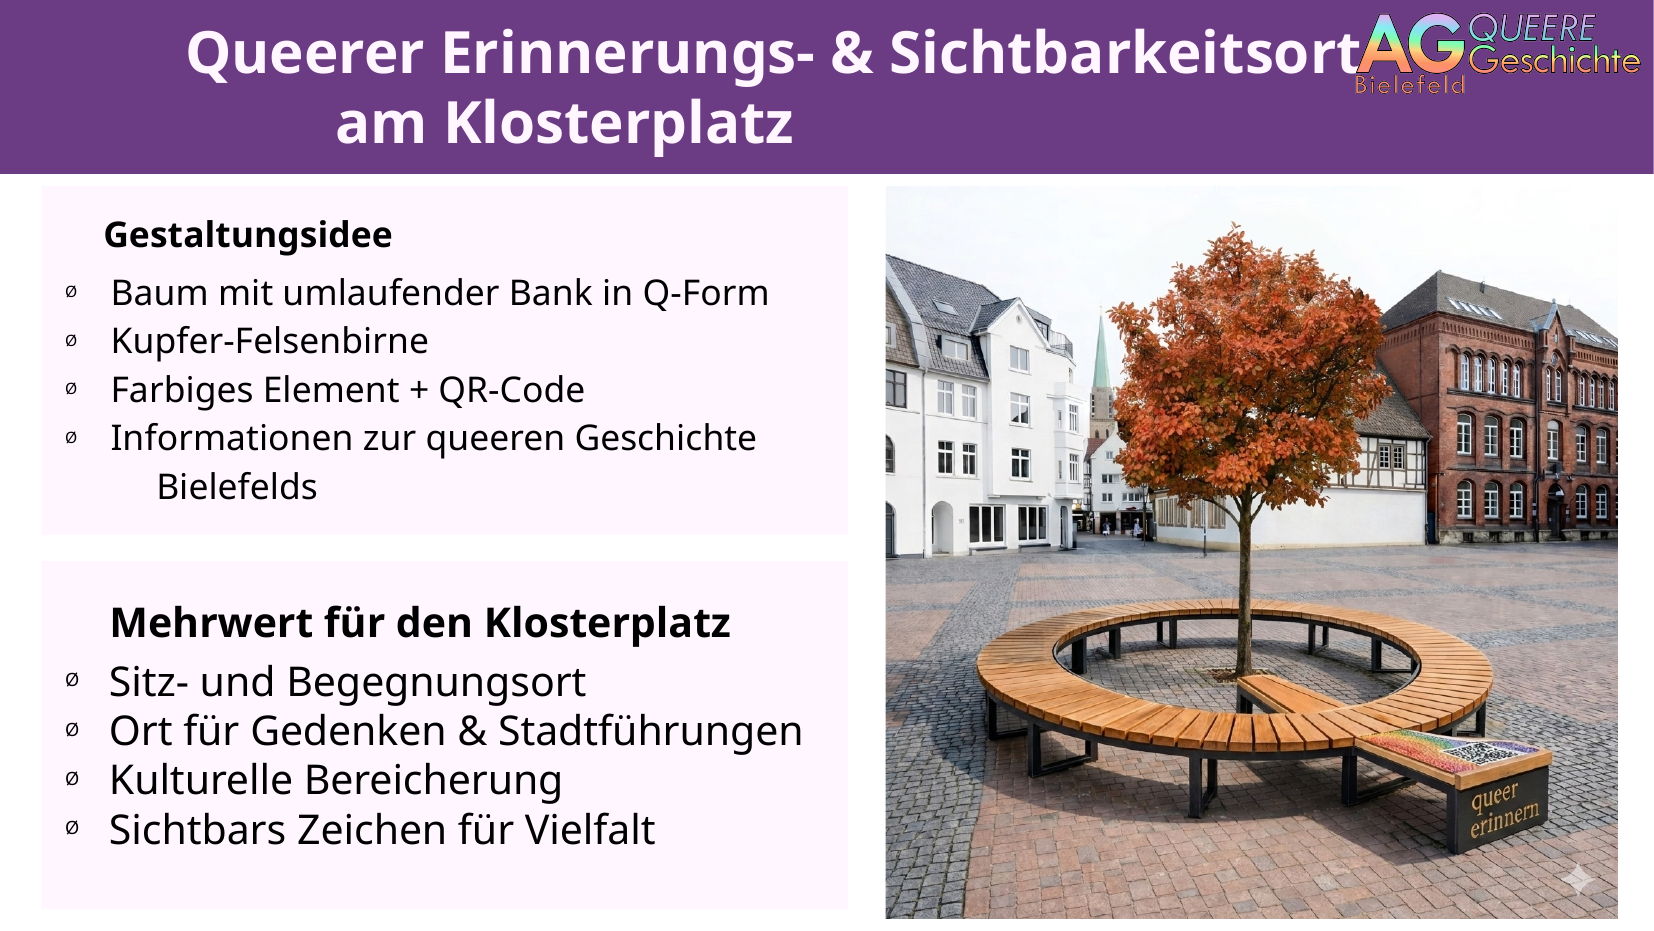

Queerer Erinnerungs- & Sichtbarkeitsort
				am Klosterplatz
# Gestaltungsidee
Baum mit umlaufender Bank in Q-Form
Kupfer-Felsenbirne
Farbiges Element + QR-Code
Informationen zur queeren Geschichte Bielefelds
Mehrwert für den Klosterplatz
Sitz- und Begegnungsort
Ort für Gedenken & Stadtführungen
Kulturelle Bereicherung
Sichtbars Zeichen für Vielfalt